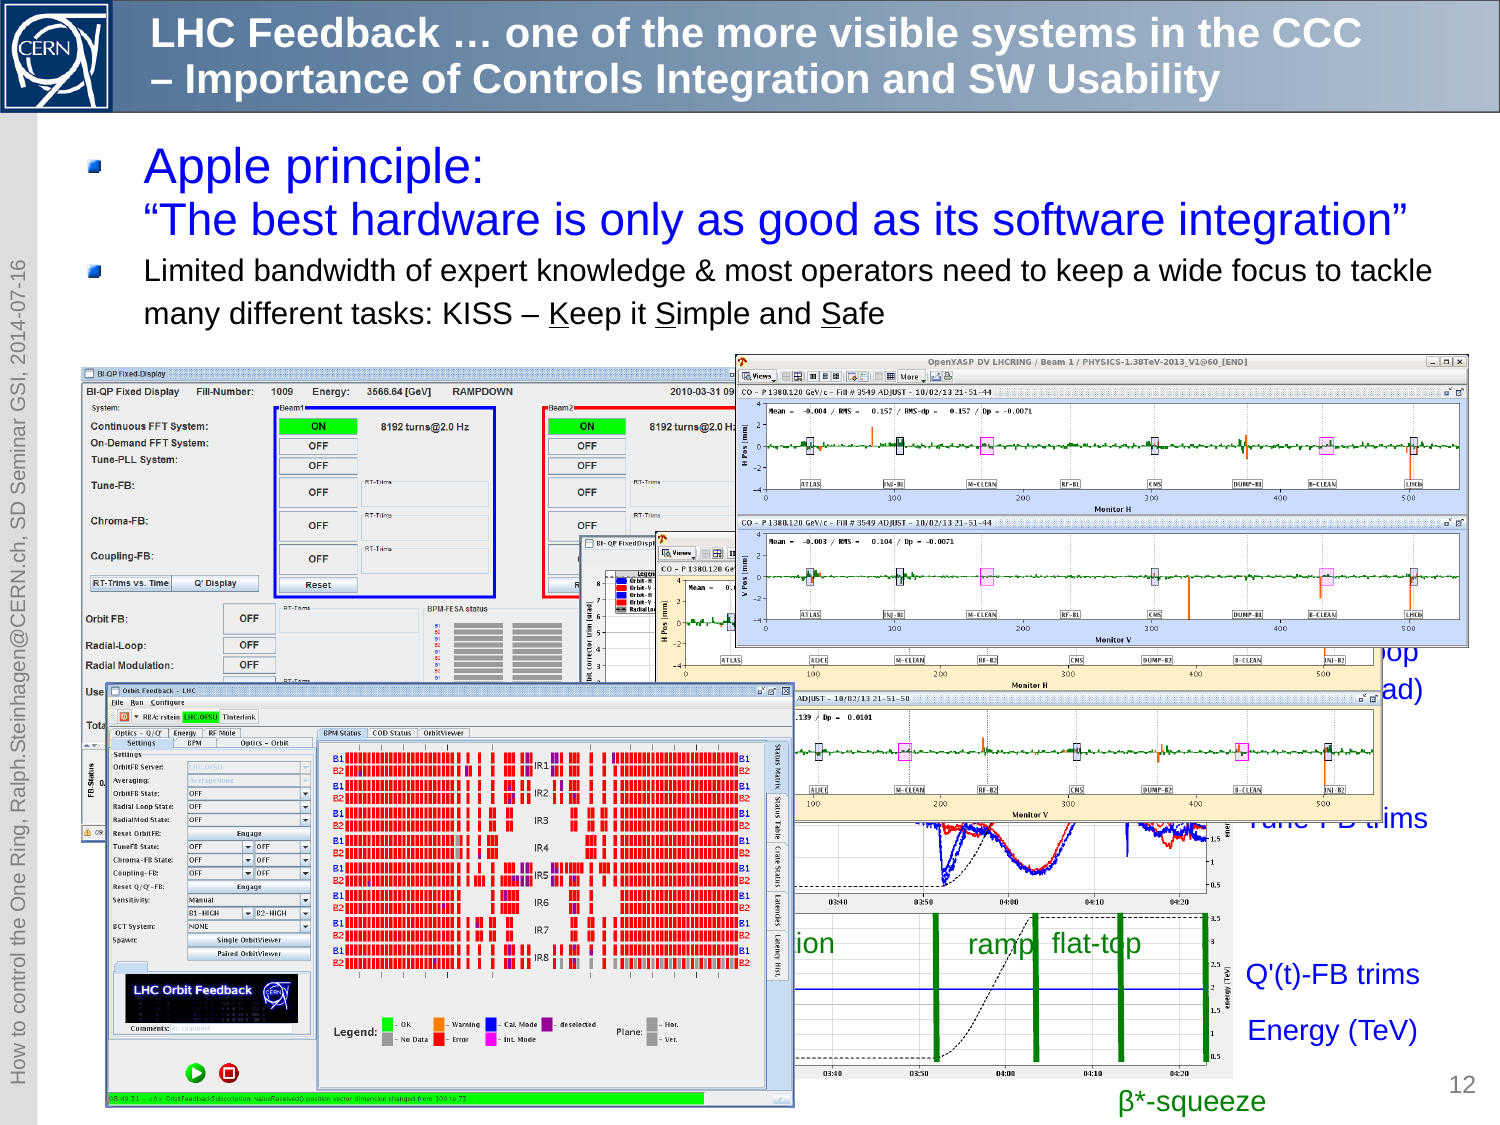

# LHC Feedback … one of the more visible systems in the CCC – Importance of Controls Integration and SW Usability
Apple principle: 							 “The best hardware is only as good as its software integration”
Limited bandwidth of expert knowledge & most operators need to keep a wide focus to tackle many different tasks: KISS – Keep it Simple and Safe
Orbit-FB &
Radial-Loop
Trims (μrad)
Tune-FB trims
injection
flat-top
ramp
Q'(t)-FB trims
Energy (TeV)
β*-squeeze